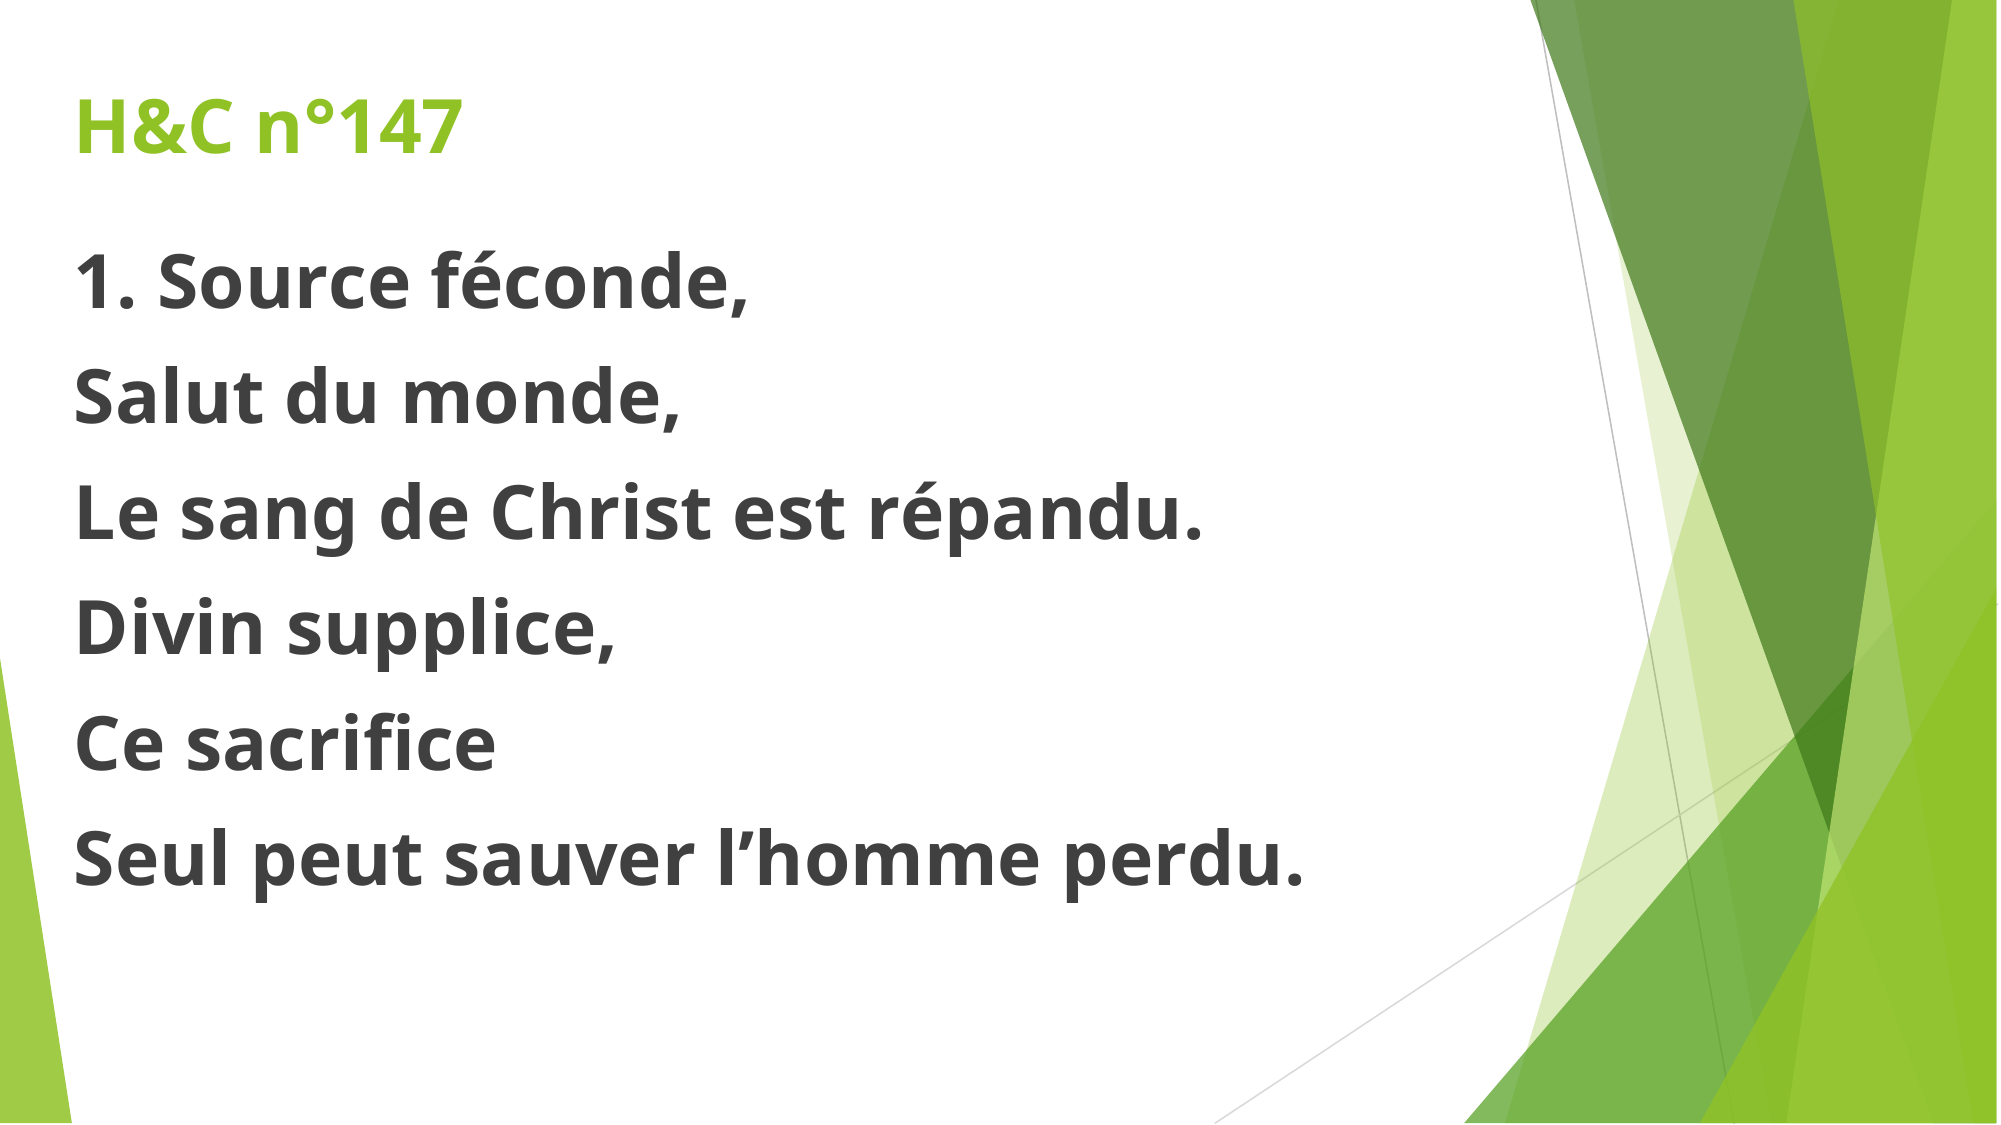

H&C n°147
1. Source féconde,
Salut du monde,
Le sang de Christ est répandu.
Divin supplice,
Ce sacrifice
Seul peut sauver l’homme perdu.